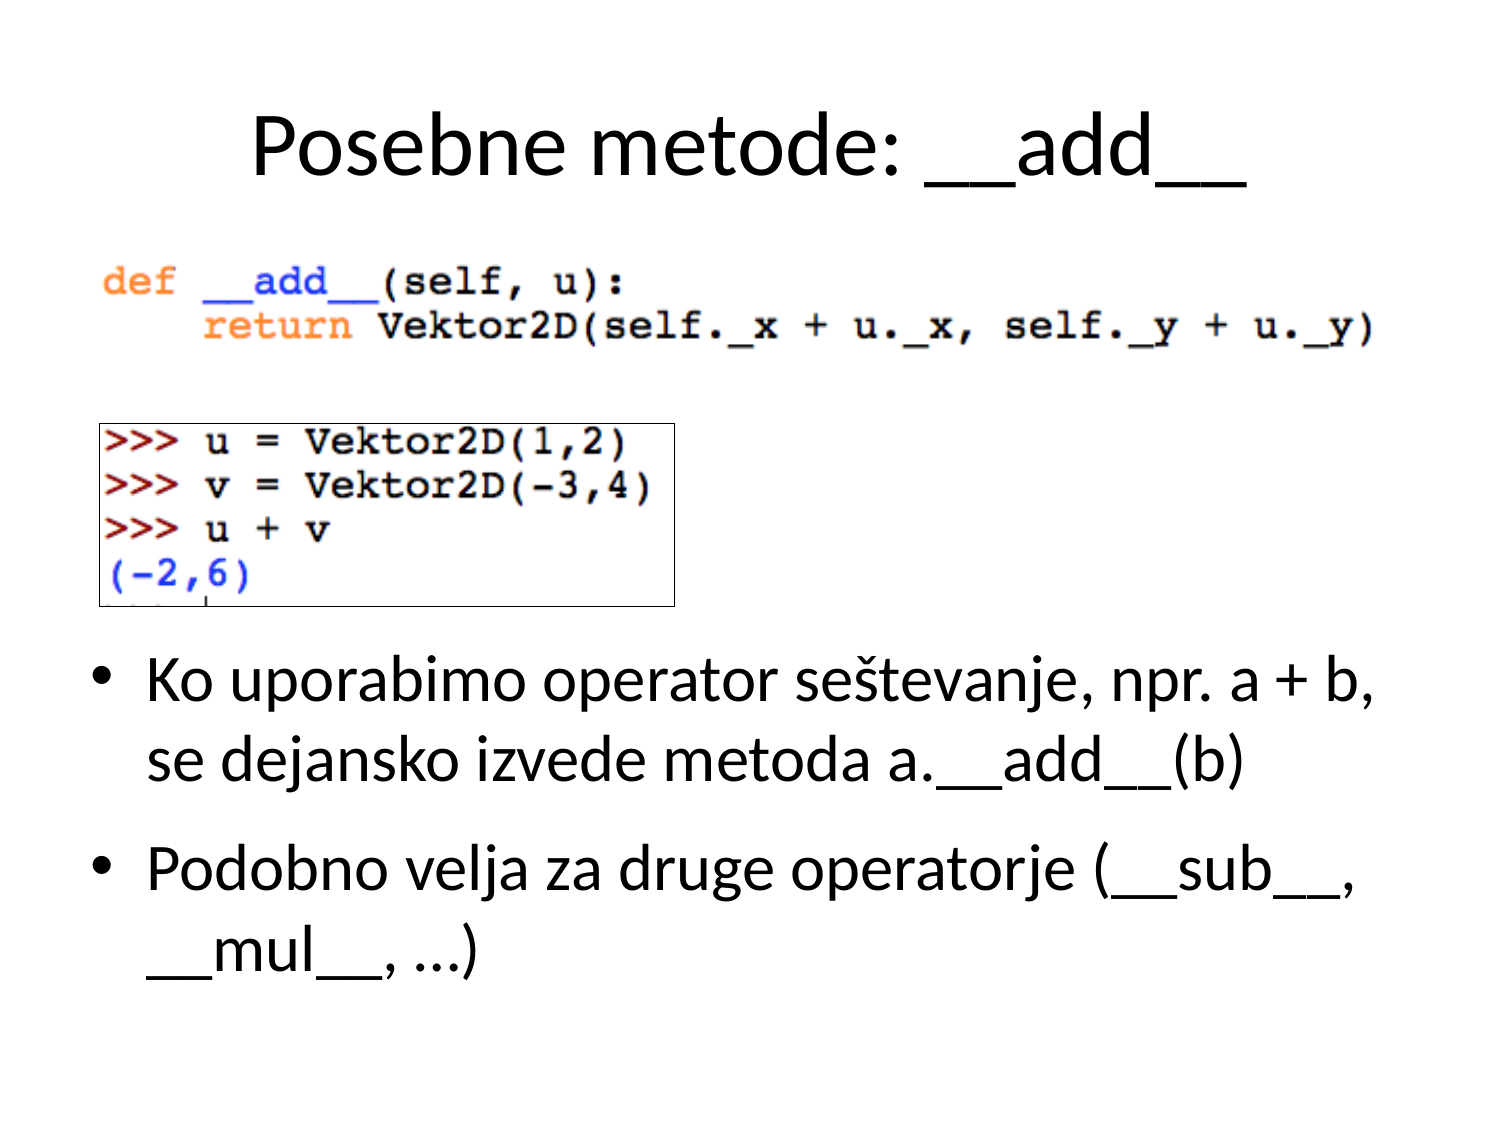

# Posebne metode: __add__
Ko uporabimo operator seštevanje, npr. a + b, se dejansko izvede metoda a.__add__(b)
Podobno velja za druge operatorje (__sub__, __mul__, …)